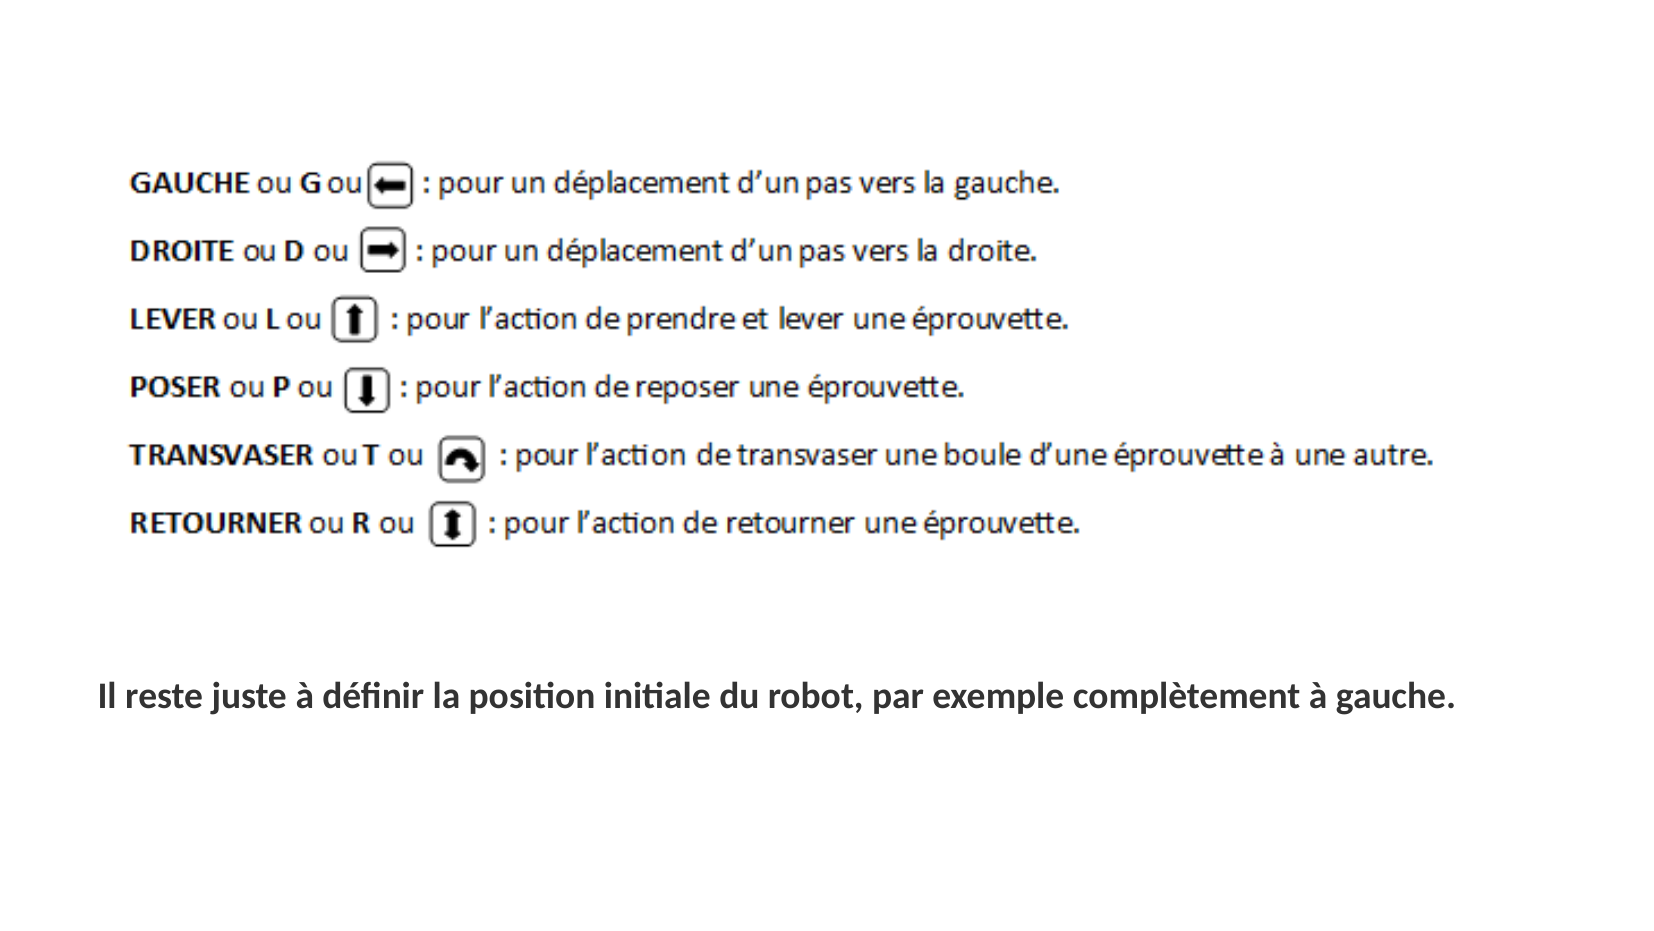

#
Il reste juste à définir la position initiale du robot, par exemple complètement à gauche.